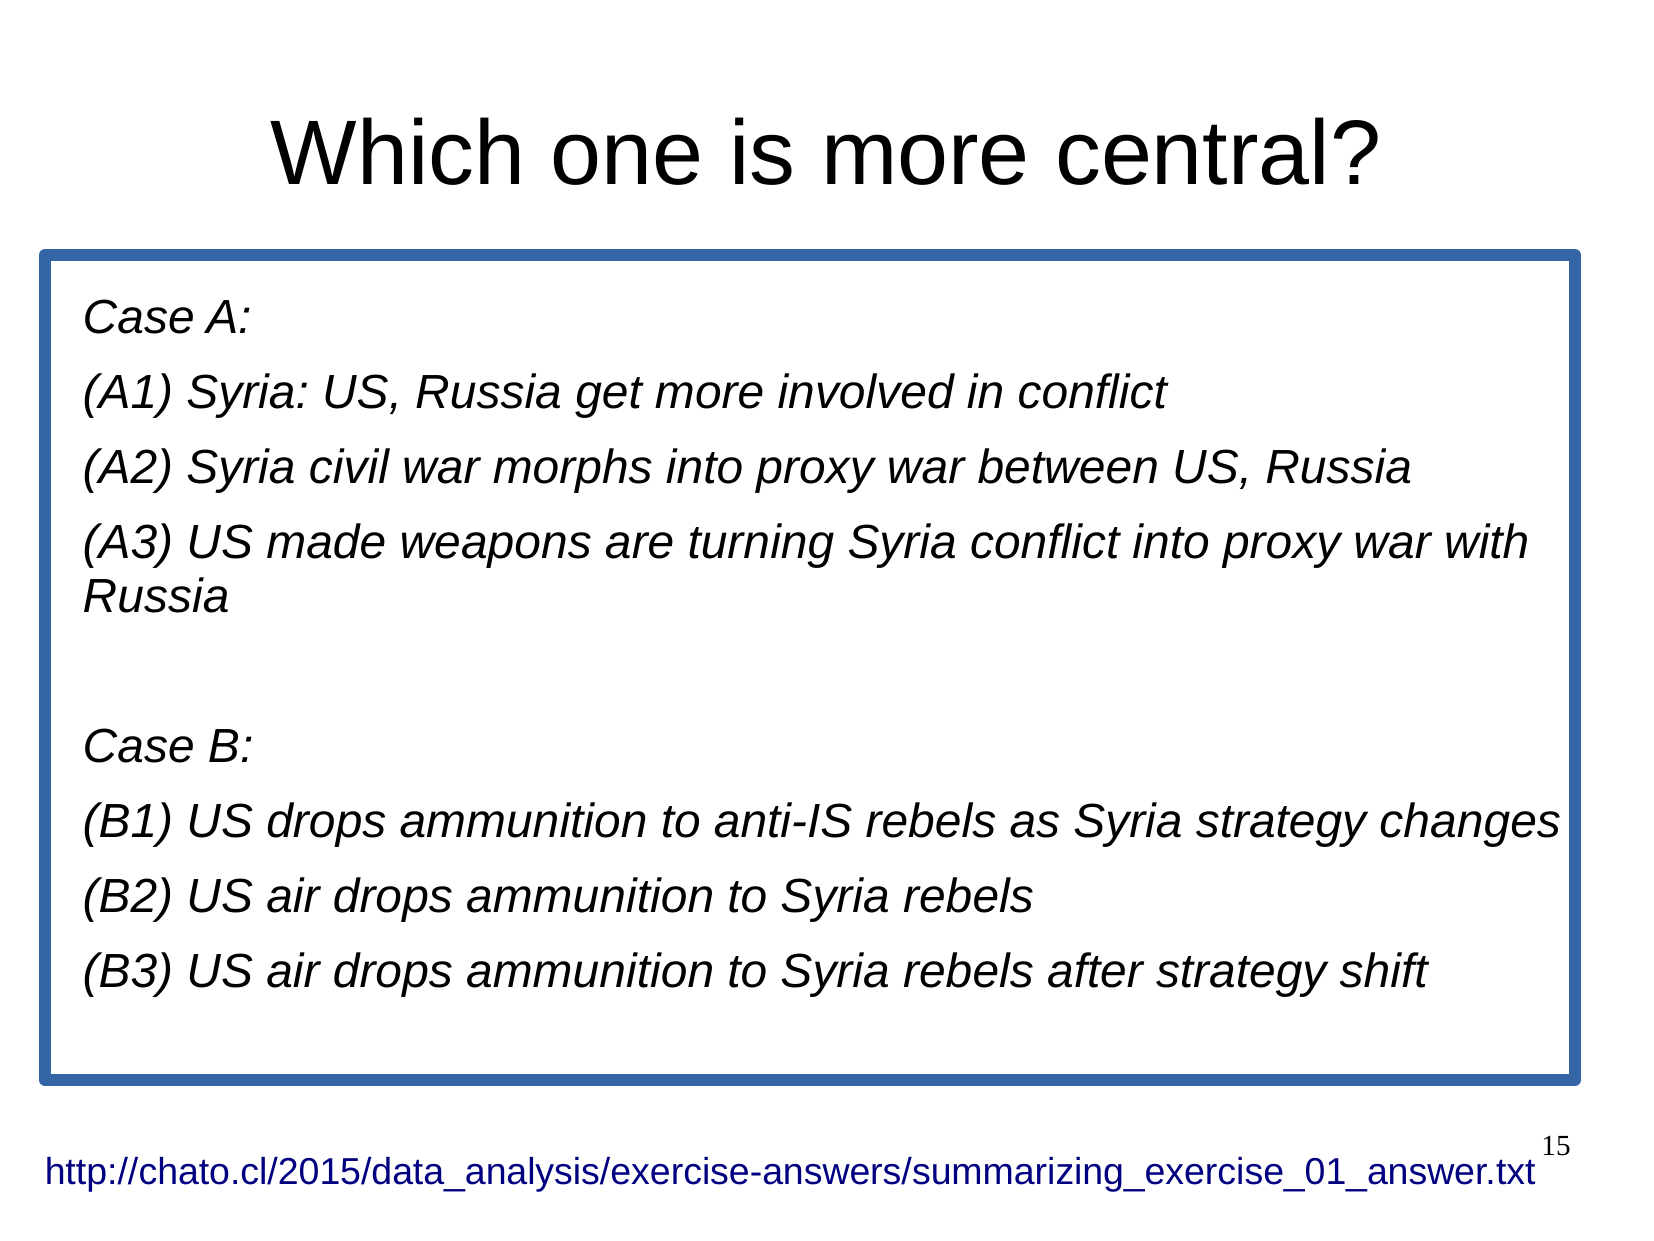

# Which one is more central?
Case A:
(A1) Syria: US, Russia get more involved in conflict
(A2) Syria civil war morphs into proxy war between US, Russia
(A3) US made weapons are turning Syria conflict into proxy war with Russia
Case B:
(B1) US drops ammunition to anti-IS rebels as Syria strategy changes
(B2) US air drops ammunition to Syria rebels
(B3) US air drops ammunition to Syria rebels after strategy shift
15
http://chato.cl/2015/data_analysis/exercise-answers/summarizing_exercise_01_answer.txt